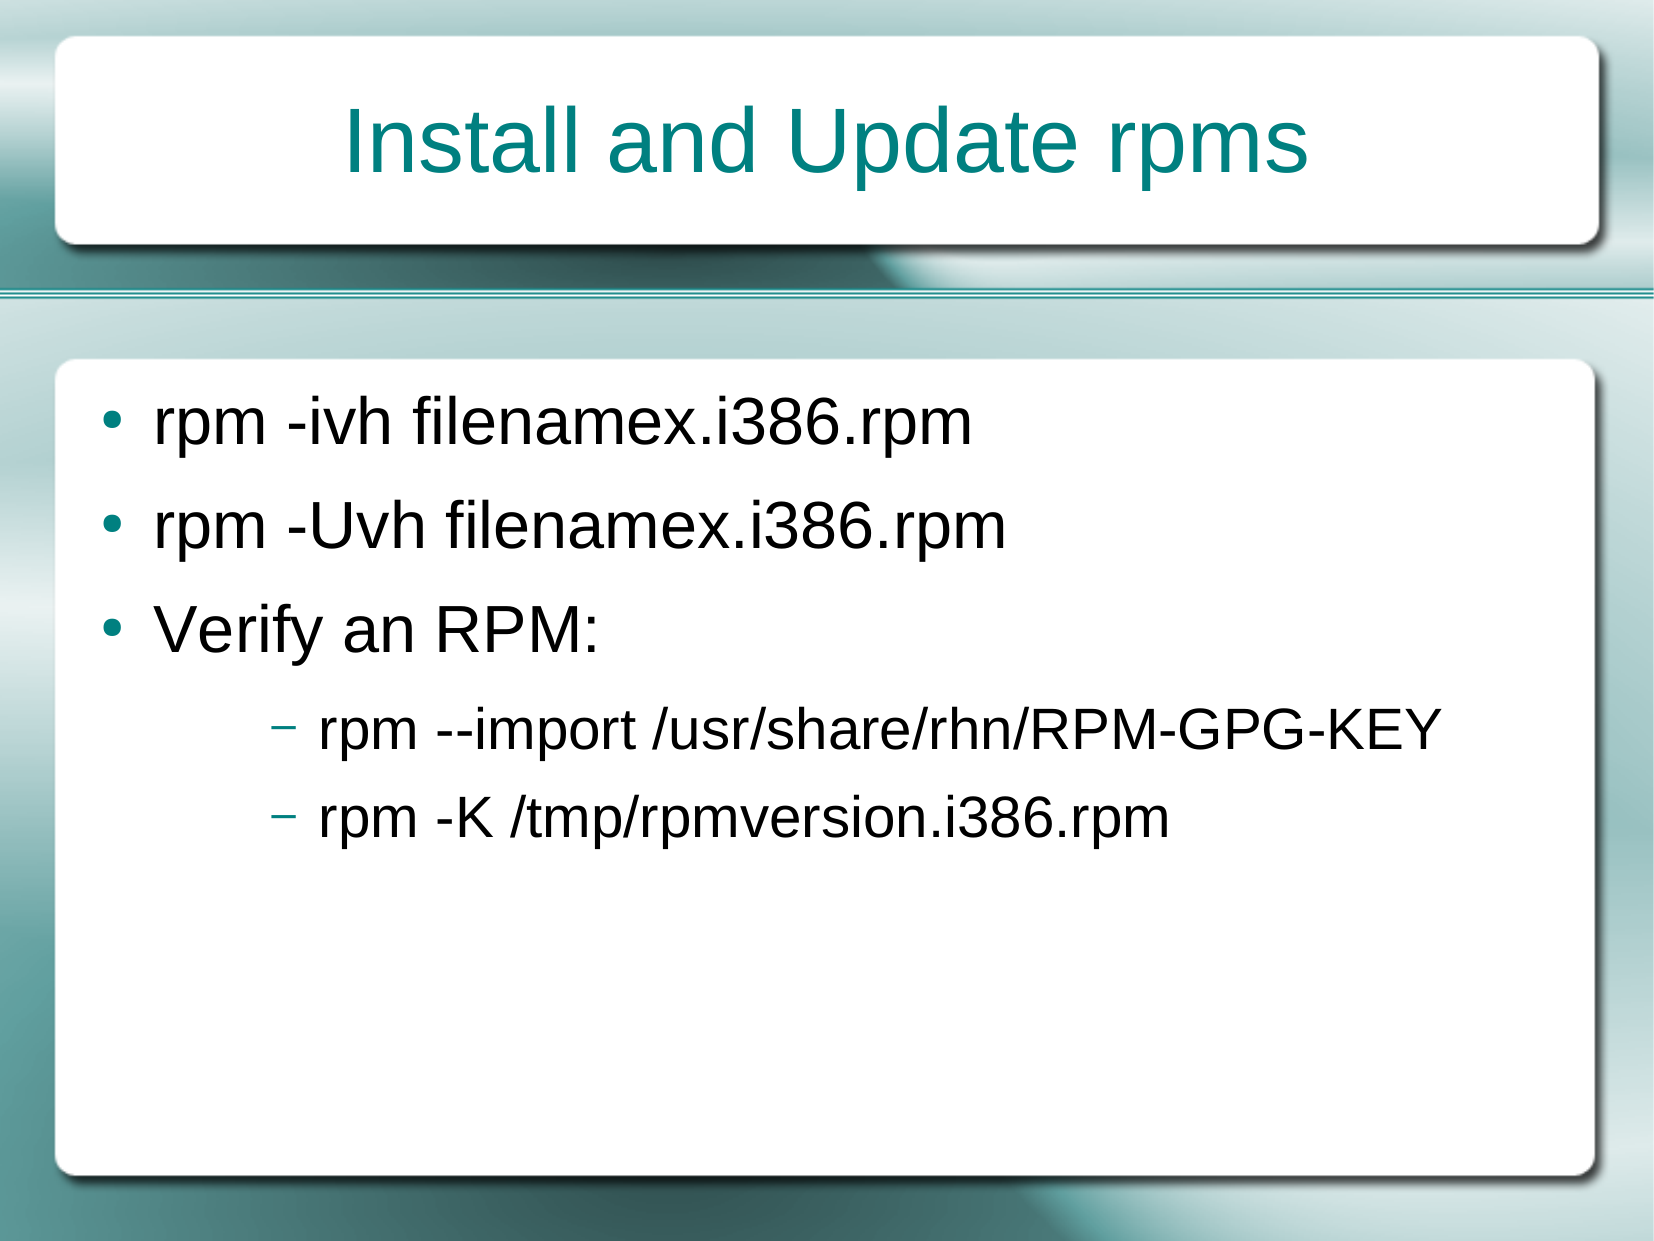

# Install and Update rpms
rpm -ivh filenamex.i386.rpm
rpm -Uvh filenamex.i386.rpm
Verify an RPM:
rpm --import /usr/share/rhn/RPM-GPG-KEY
rpm -K /tmp/rpmversion.i386.rpm